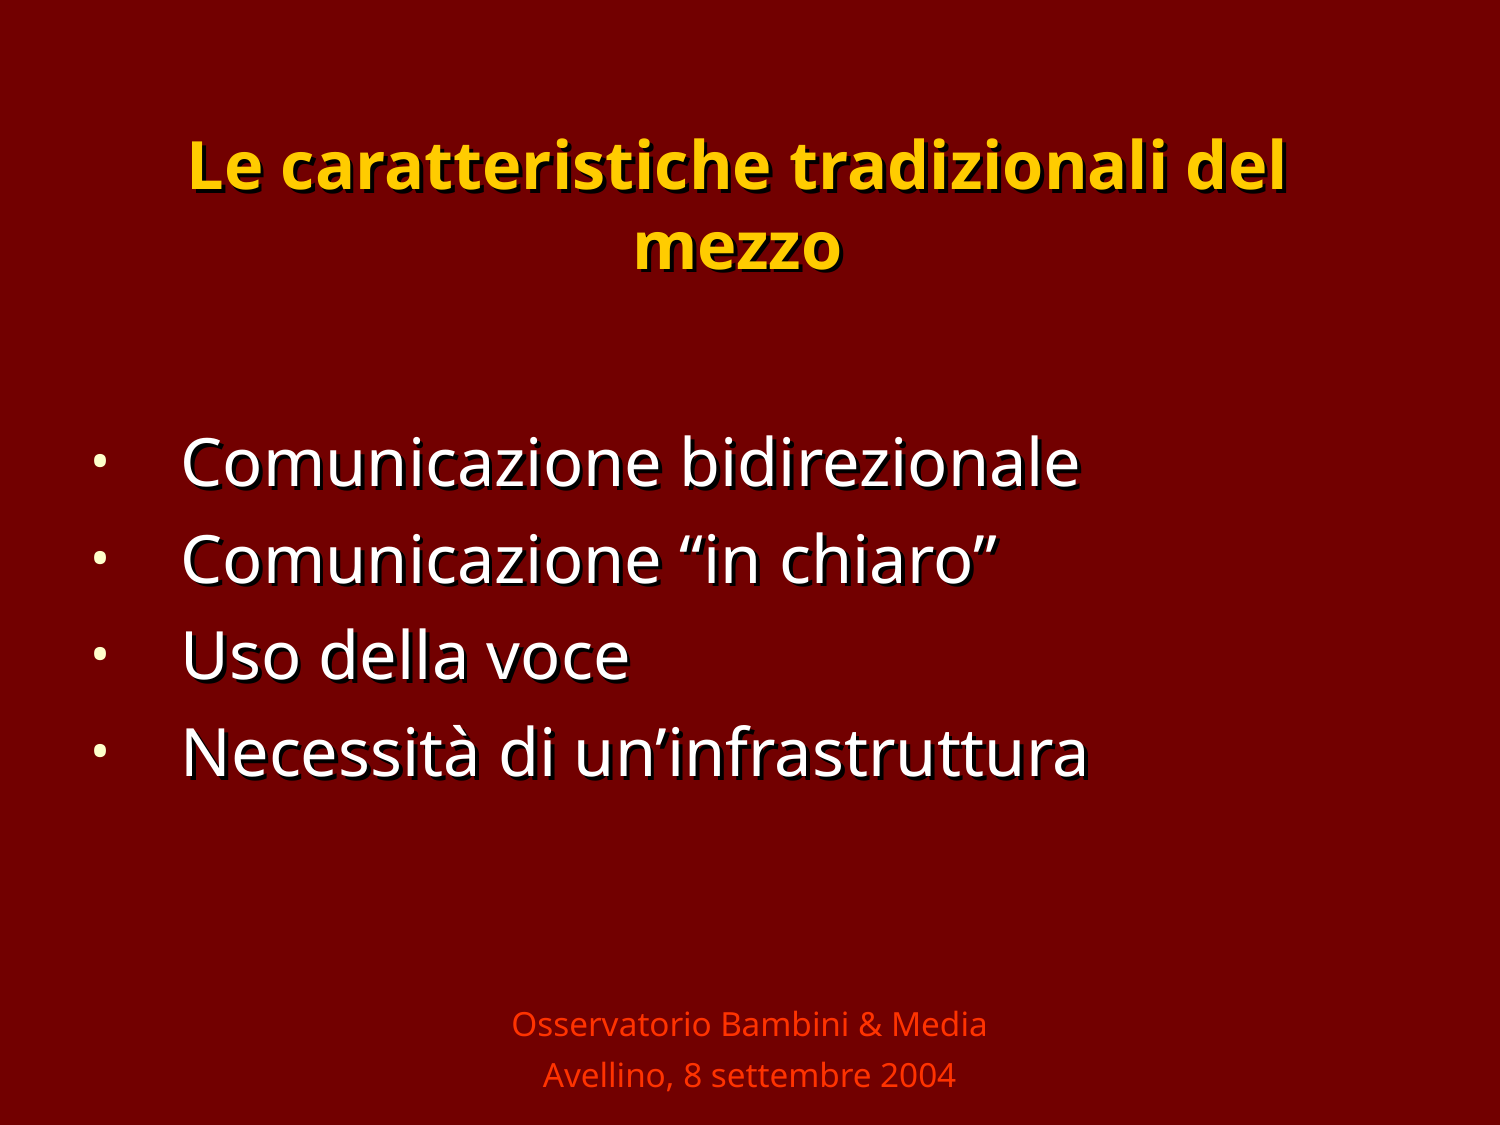

Le caratteristiche tradizionali del mezzo
 Comunicazione bidirezionale
 Comunicazione “in chiaro”
 Uso della voce
 Necessità di un’infrastruttura
Osservatorio Bambini & Media
Avellino, 8 settembre 2004